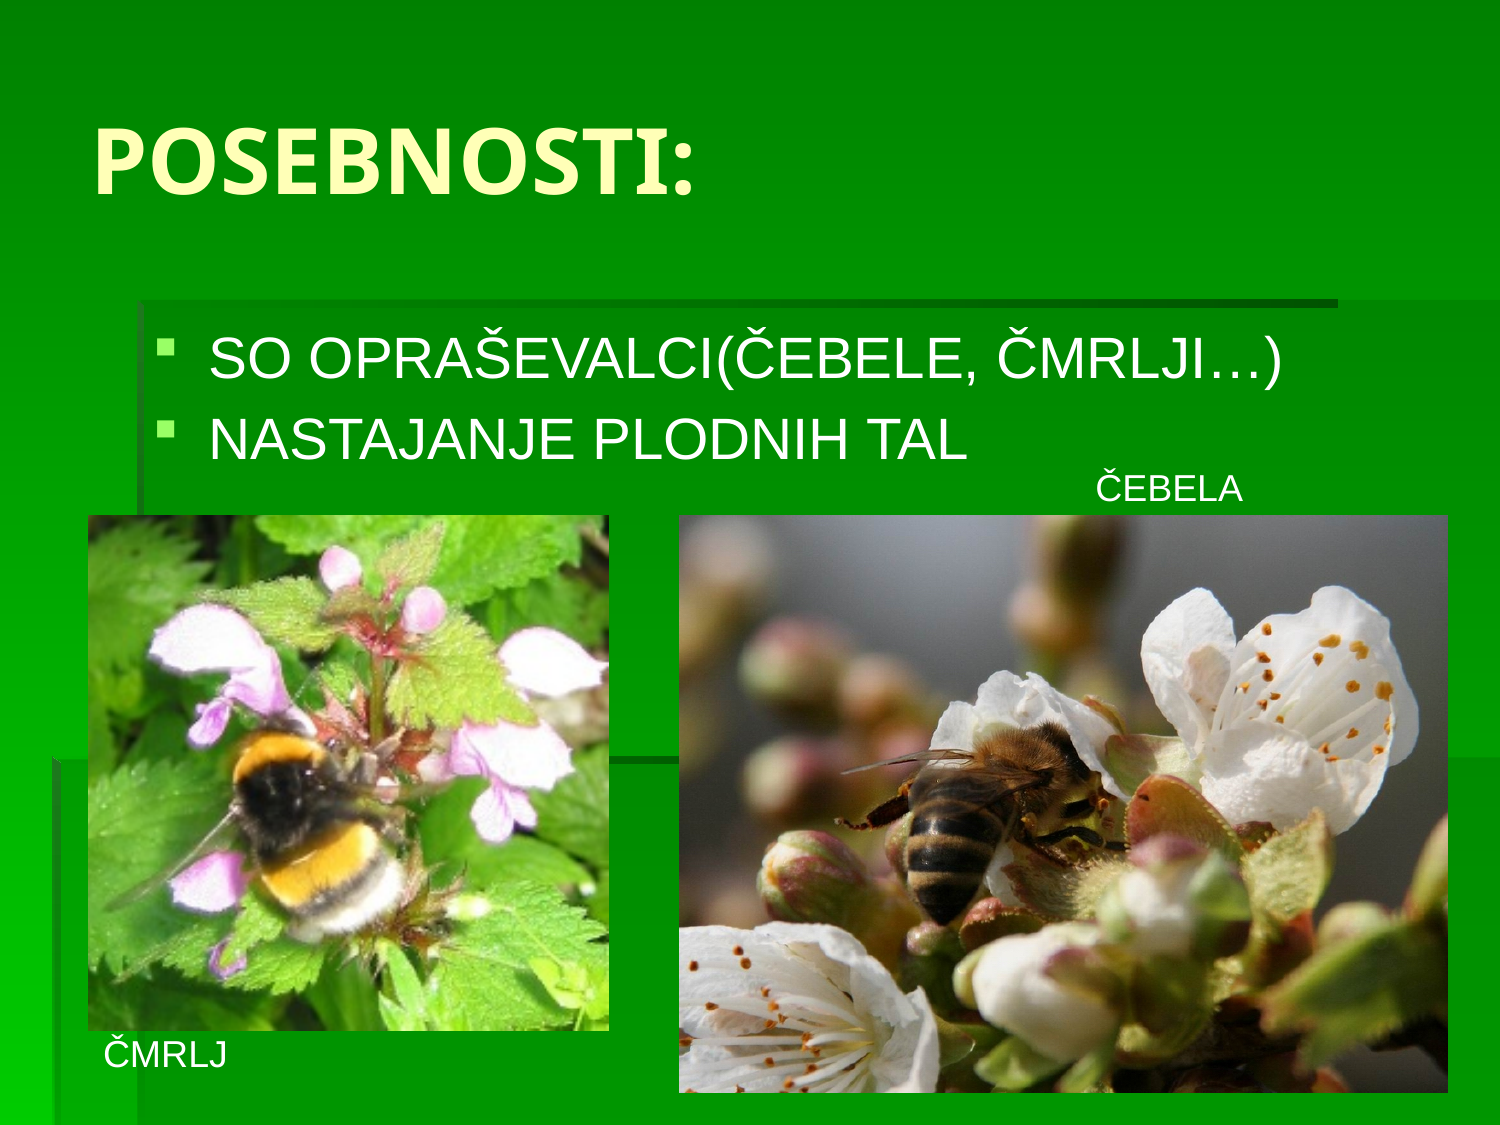

# POSEBNOSTI:
SO OPRAŠEVALCI(ČEBELE, ČMRLJI…)
NASTAJANJE PLODNIH TAL
ČEBELA
ČMRLJ